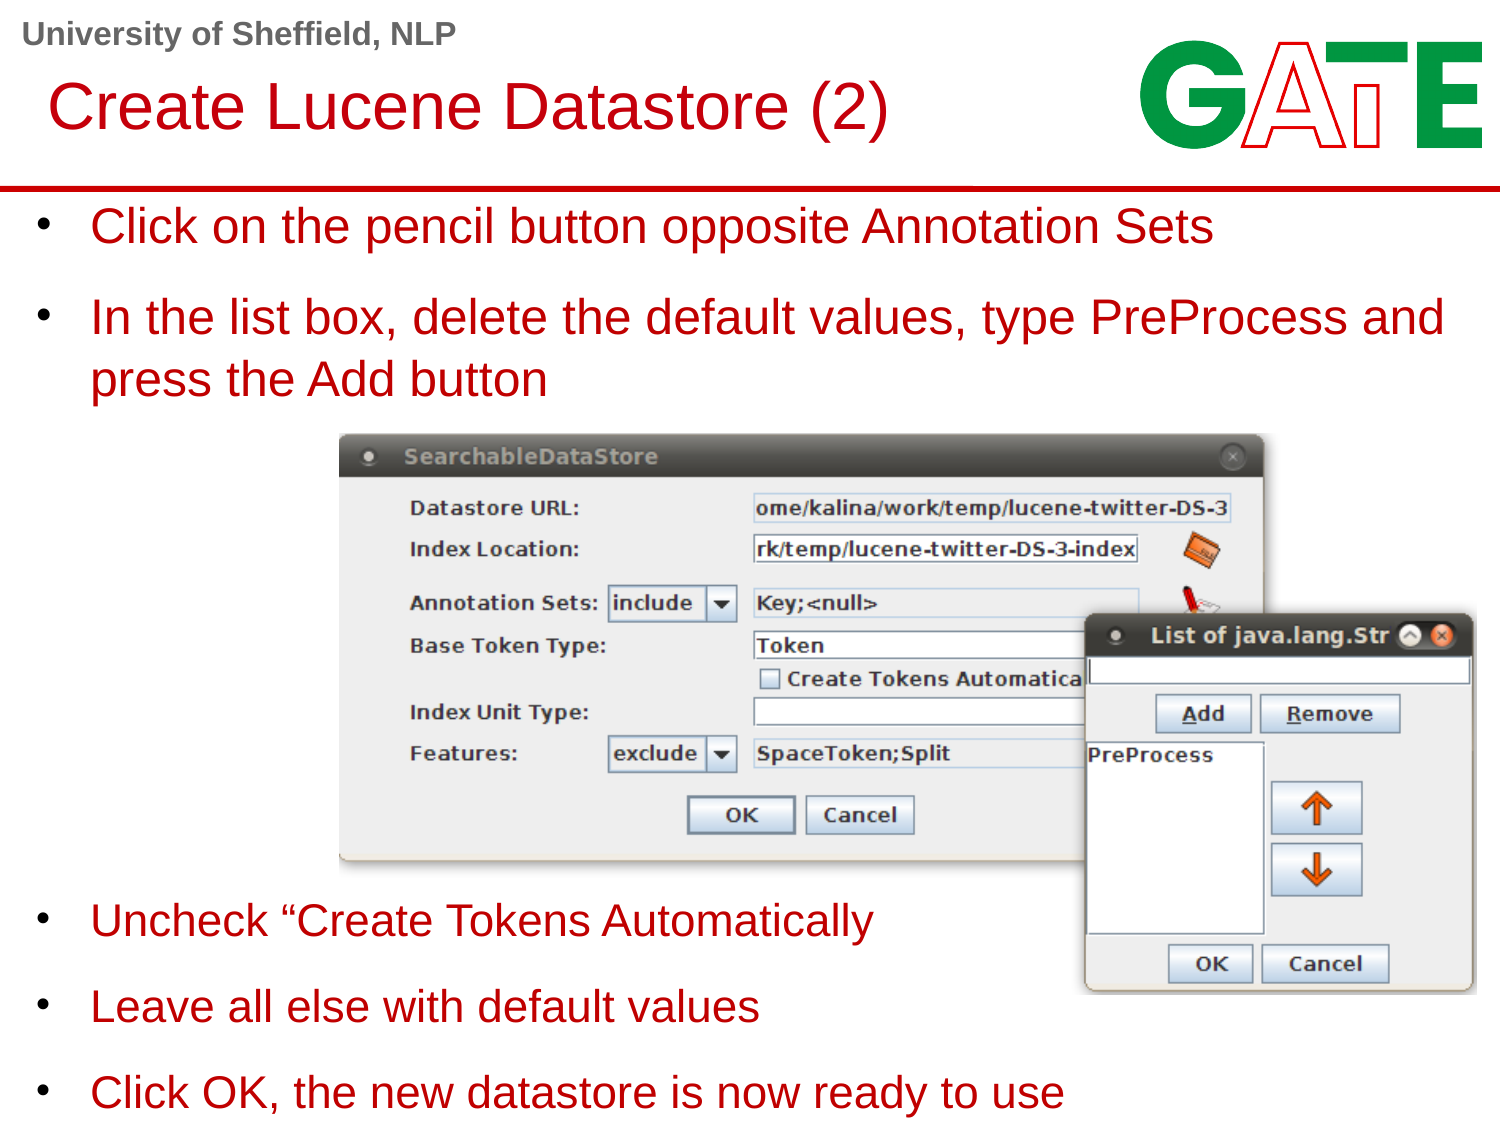

Create Lucene Datastore (2)
Click on the pencil button opposite Annotation Sets
In the list box, delete the default values, type PreProcess and press the Add button
Uncheck “Create Tokens Automatically
Leave all else with default values
Click OK, the new datastore is now ready to use